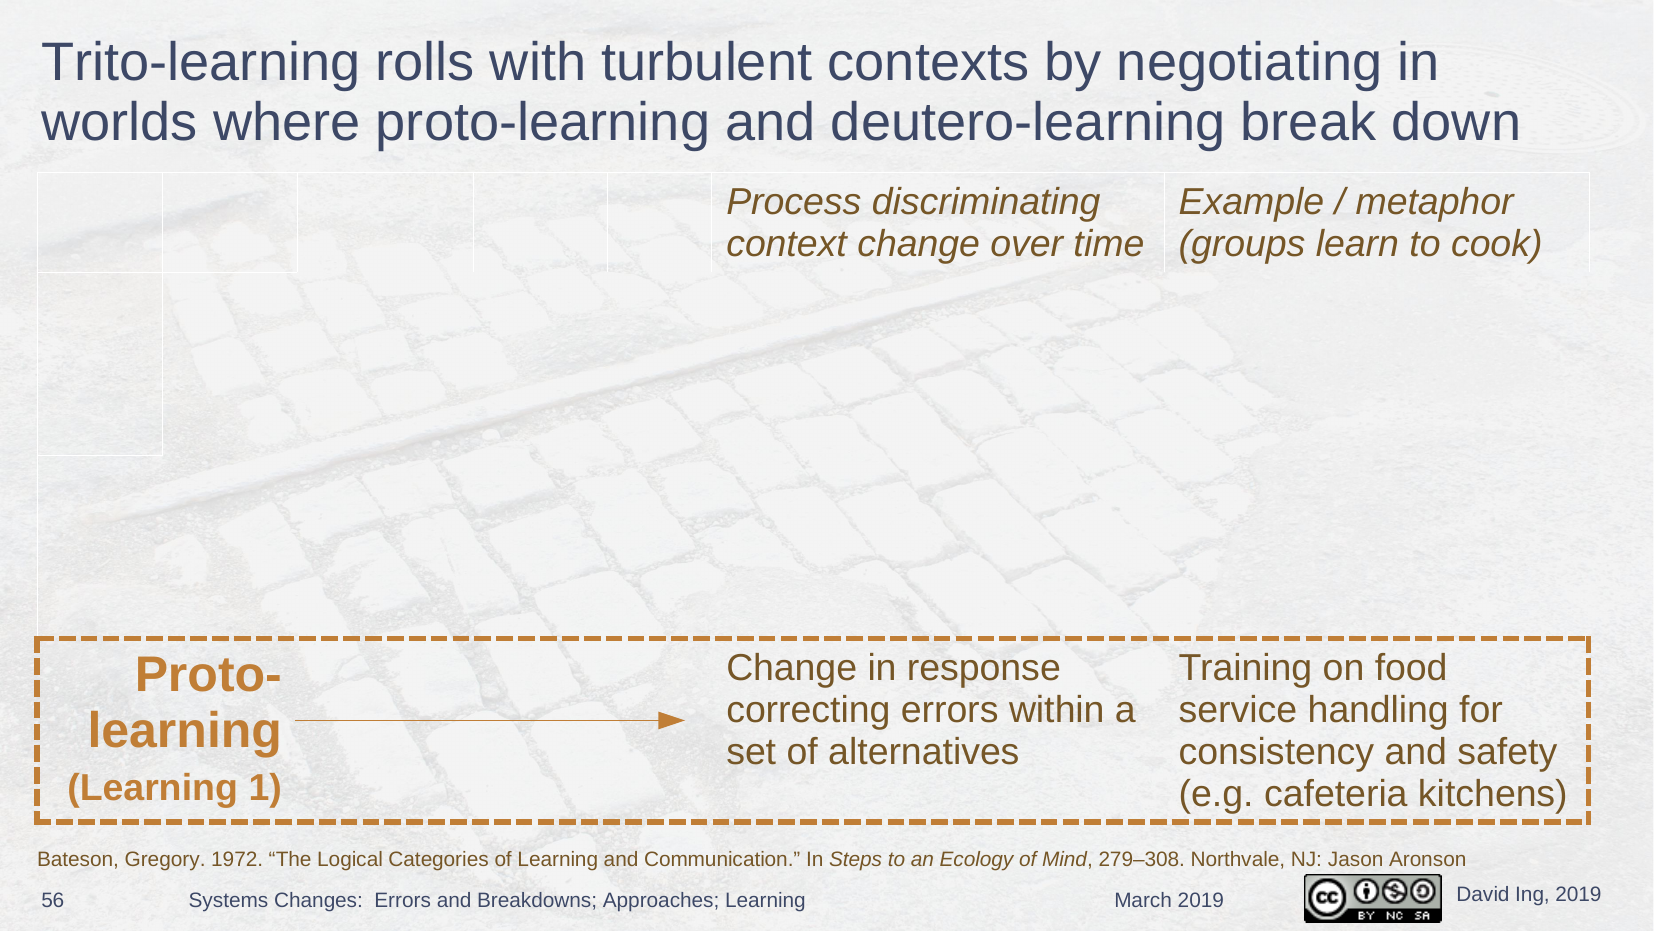

# Trito-learning rolls with turbulent contexts by negotiating in worlds where proto-learning and deutero-learning break down
| | | | | | Process discriminating context change over time | Example / metaphor (groups learn to cook) |
| --- | --- | --- | --- | --- | --- | --- |
| | | | | | | |
| | | | | | | |
| Proto-learning (Learning 1) | | | | | Change in response correcting errors within a set of alternatives | Training on food service handling for consistency and safety (e.g. cafeteria kitchens) |
Bateson, Gregory. 1972. “The Logical Categories of Learning and Communication.” In Steps to an Ecology of Mind, 279–308. Northvale, NJ: Jason Aronson
Systems Changes: Errors and Breakdowns; Approaches; Learning
March 2019